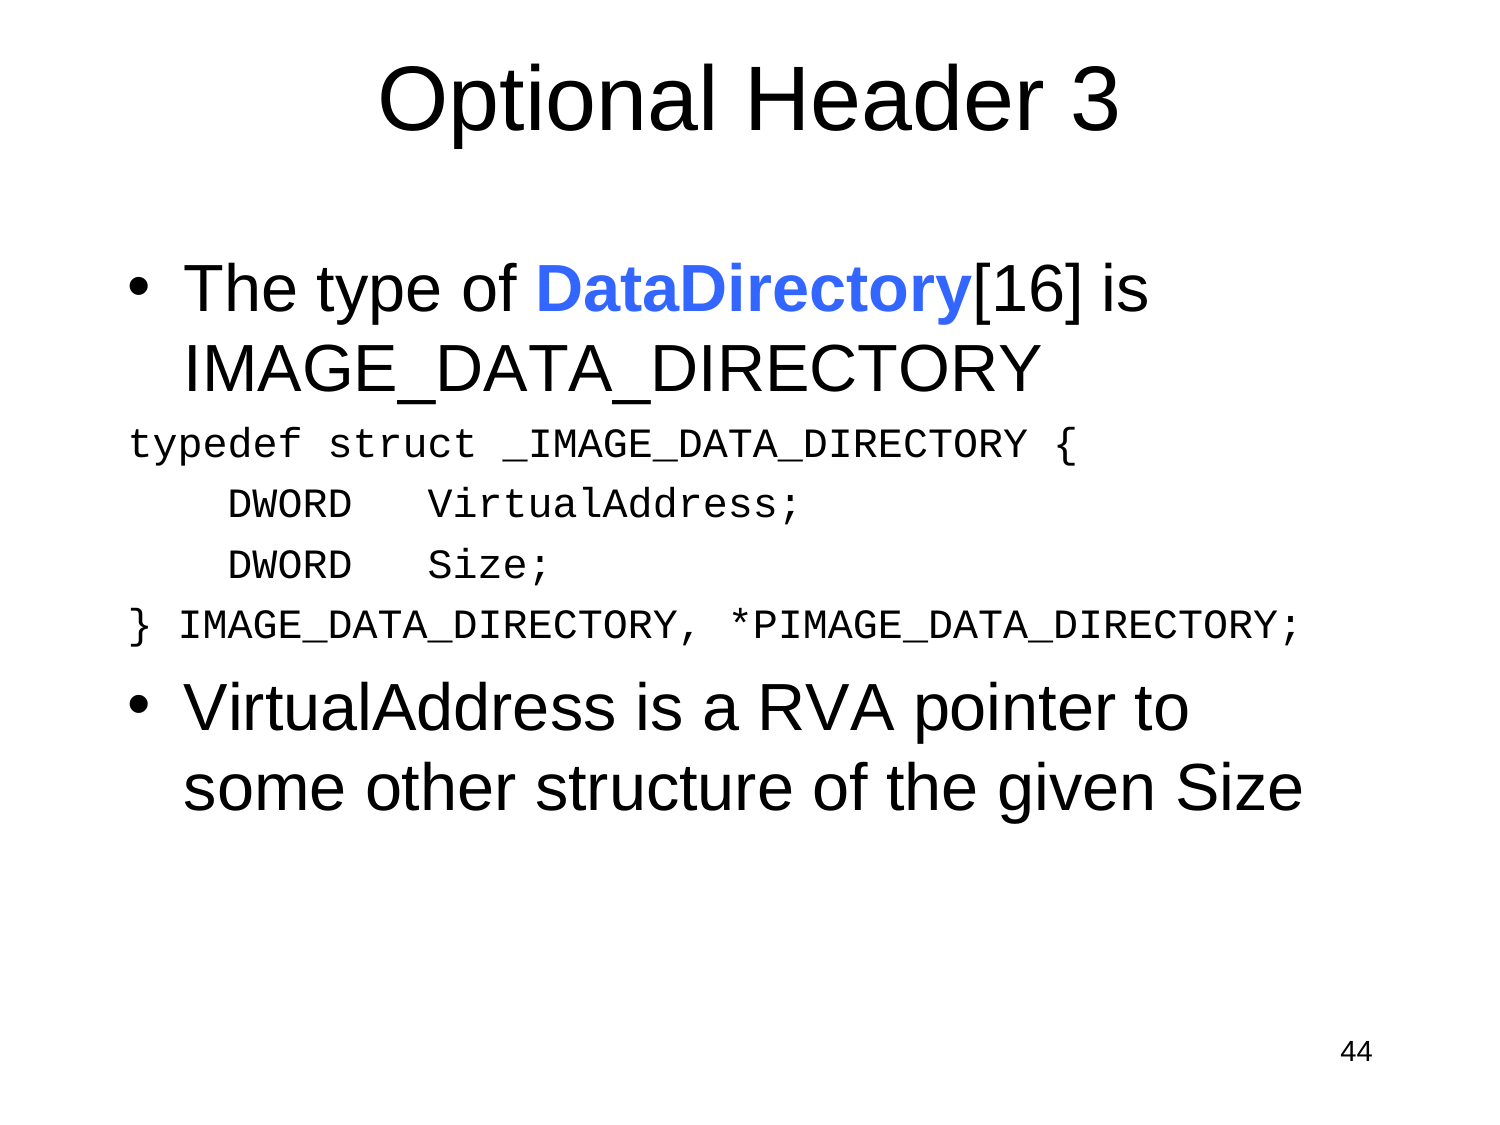

# Optional Header 3
The type of DataDirectory[16] is IMAGE_DATA_DIRECTORY
typedef struct _IMAGE_DATA_DIRECTORY {
 DWORD VirtualAddress;
 DWORD Size;
} IMAGE_DATA_DIRECTORY, *PIMAGE_DATA_DIRECTORY;
VirtualAddress is a RVA pointer to some other structure of the given Size